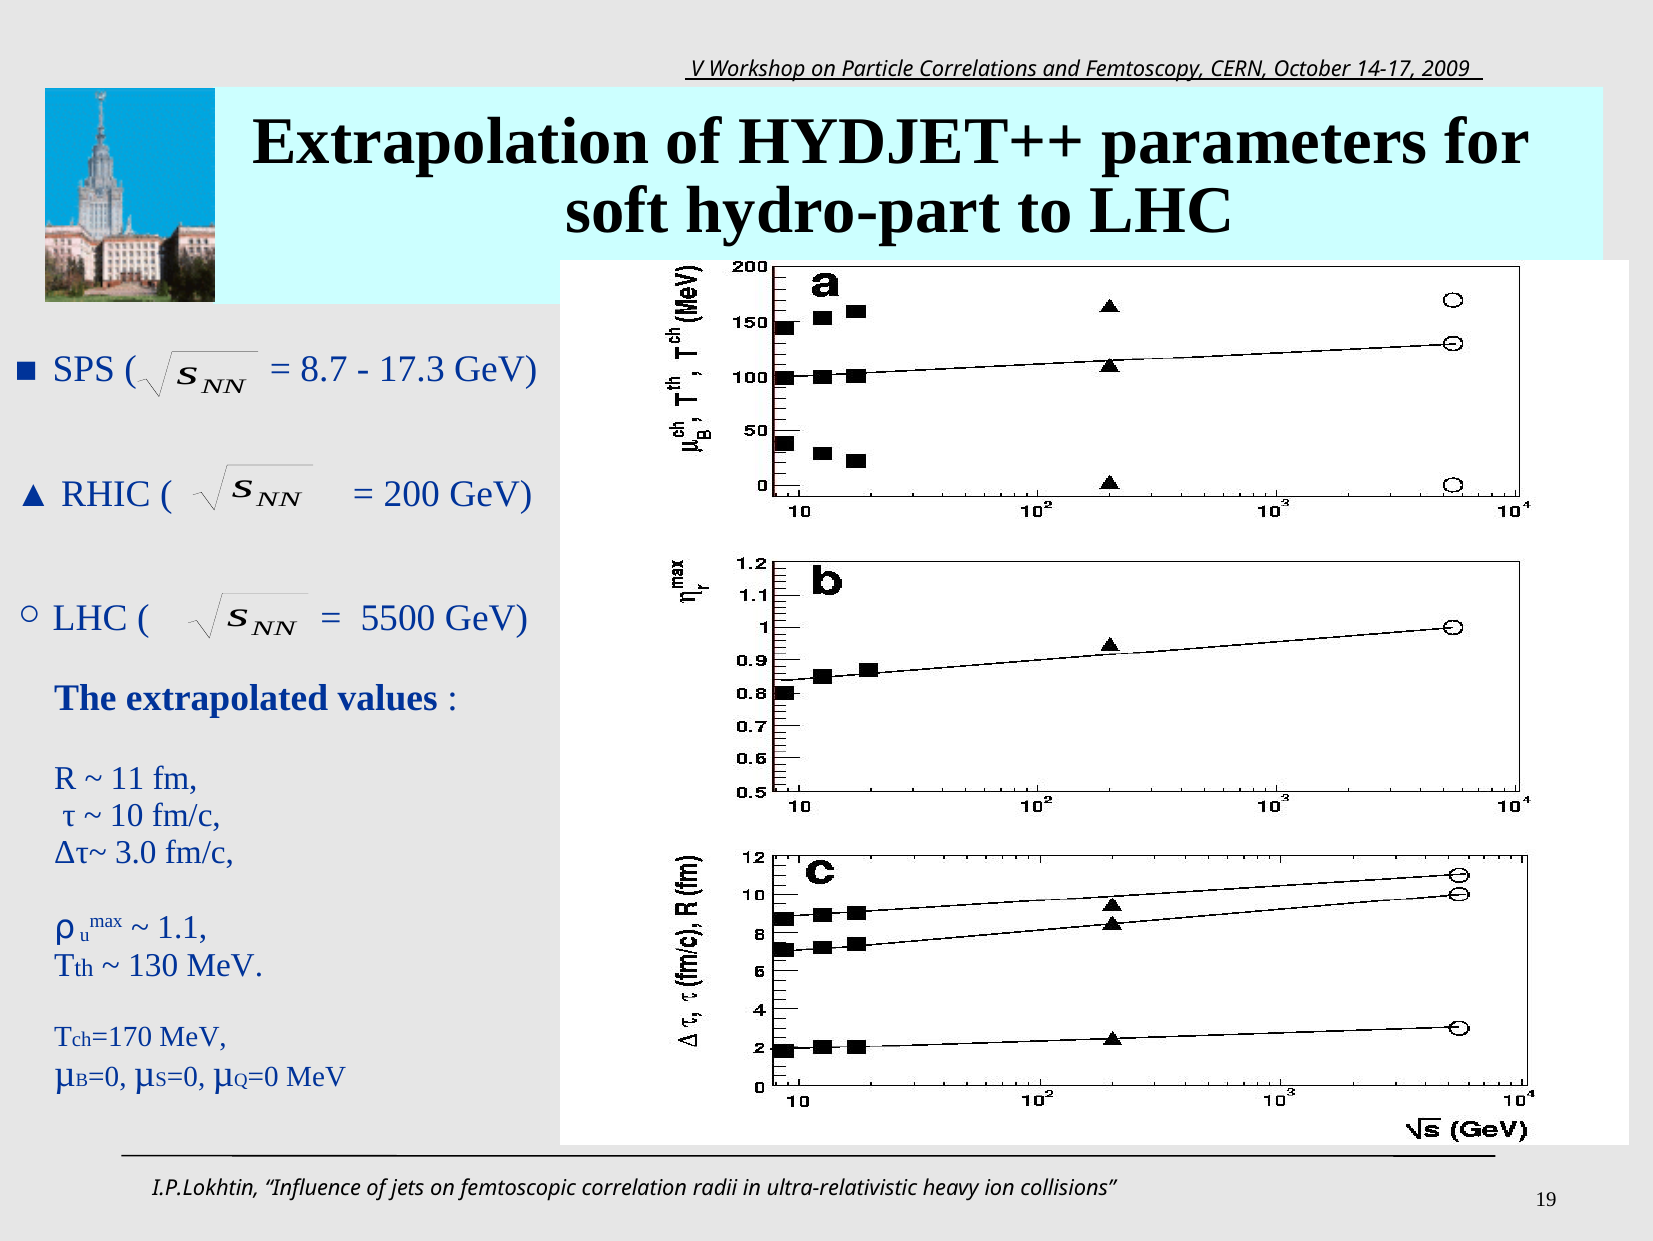

Extrapolation of HYDJET++ parameters for
soft hydro-part to LHC
 SPS ( = 8.7 - 17.3 GeV)
▲ RHIC ( = 200 GeV)‏
 LHC ( = 5500 GeV)‏
■
○
The extrapolated values :
R ~ 11 fm,
 τ ~ 10 fm/c,
Δτ~ 3.0 fm/c,
ρ umax ~ 1.1,
Tth ~ 130 MeV.
Tch=170 MeV,
µB=0, µS=0, µQ=0 MeV
The extrapolated values :
R ~ 11 fm,
 τ ~ 10 fm/c,
Δτ~ 3.0 fm/c,
 ~ 1.1,
Tth ~ 130 MeV.
Tch=170 MeV,
µB=0, µS=0, µQ=0 MeV
# Extrapolation of HYDJET++ parameters for soft hydro-part to LHC
 SPS ( = 8.7 - 17.3 GeV)
▲ RHIC ( = 200 GeV)‏
 LHC ( = 5500 GeV)‏